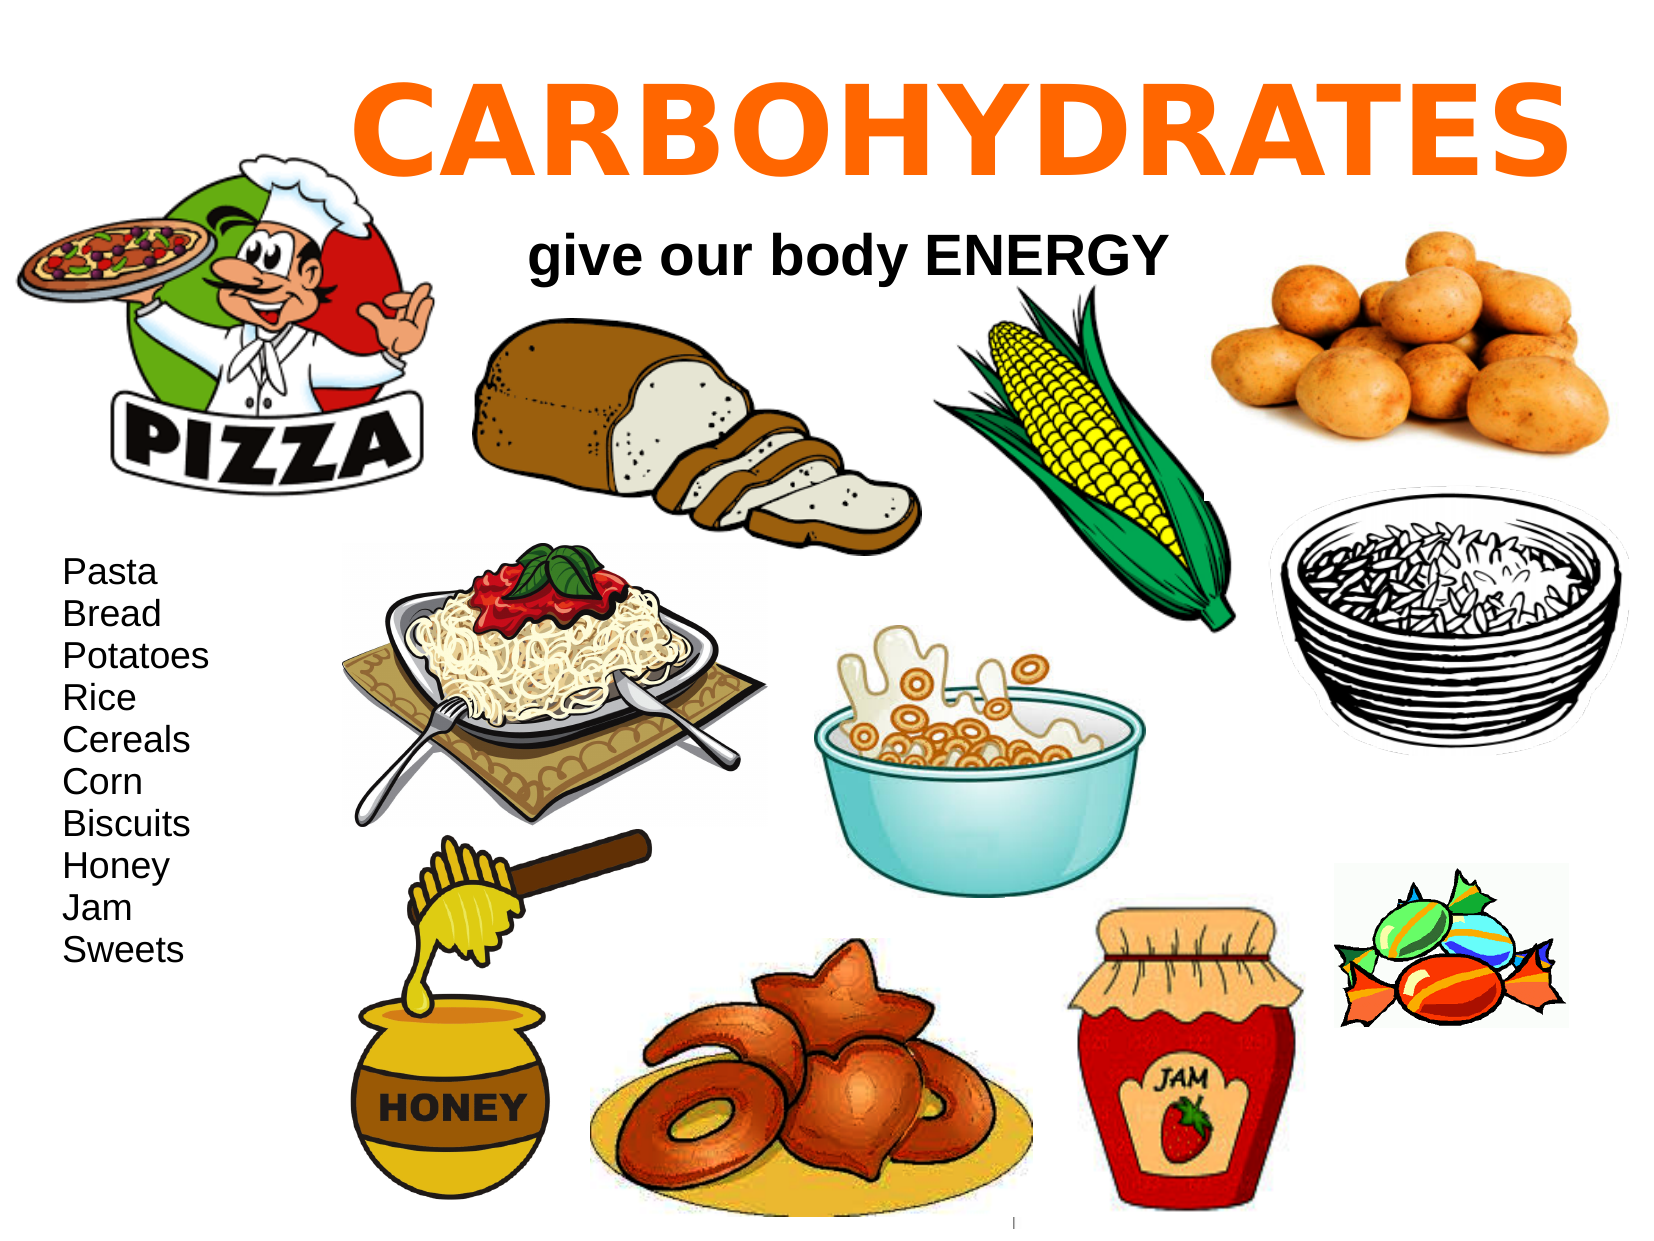

CARBOHYDRATES
 give our body ENERGY
Pasta
Bread
Potatoes
Rice
Cereals
Corn
Biscuits
Honey
Jam
Sweets